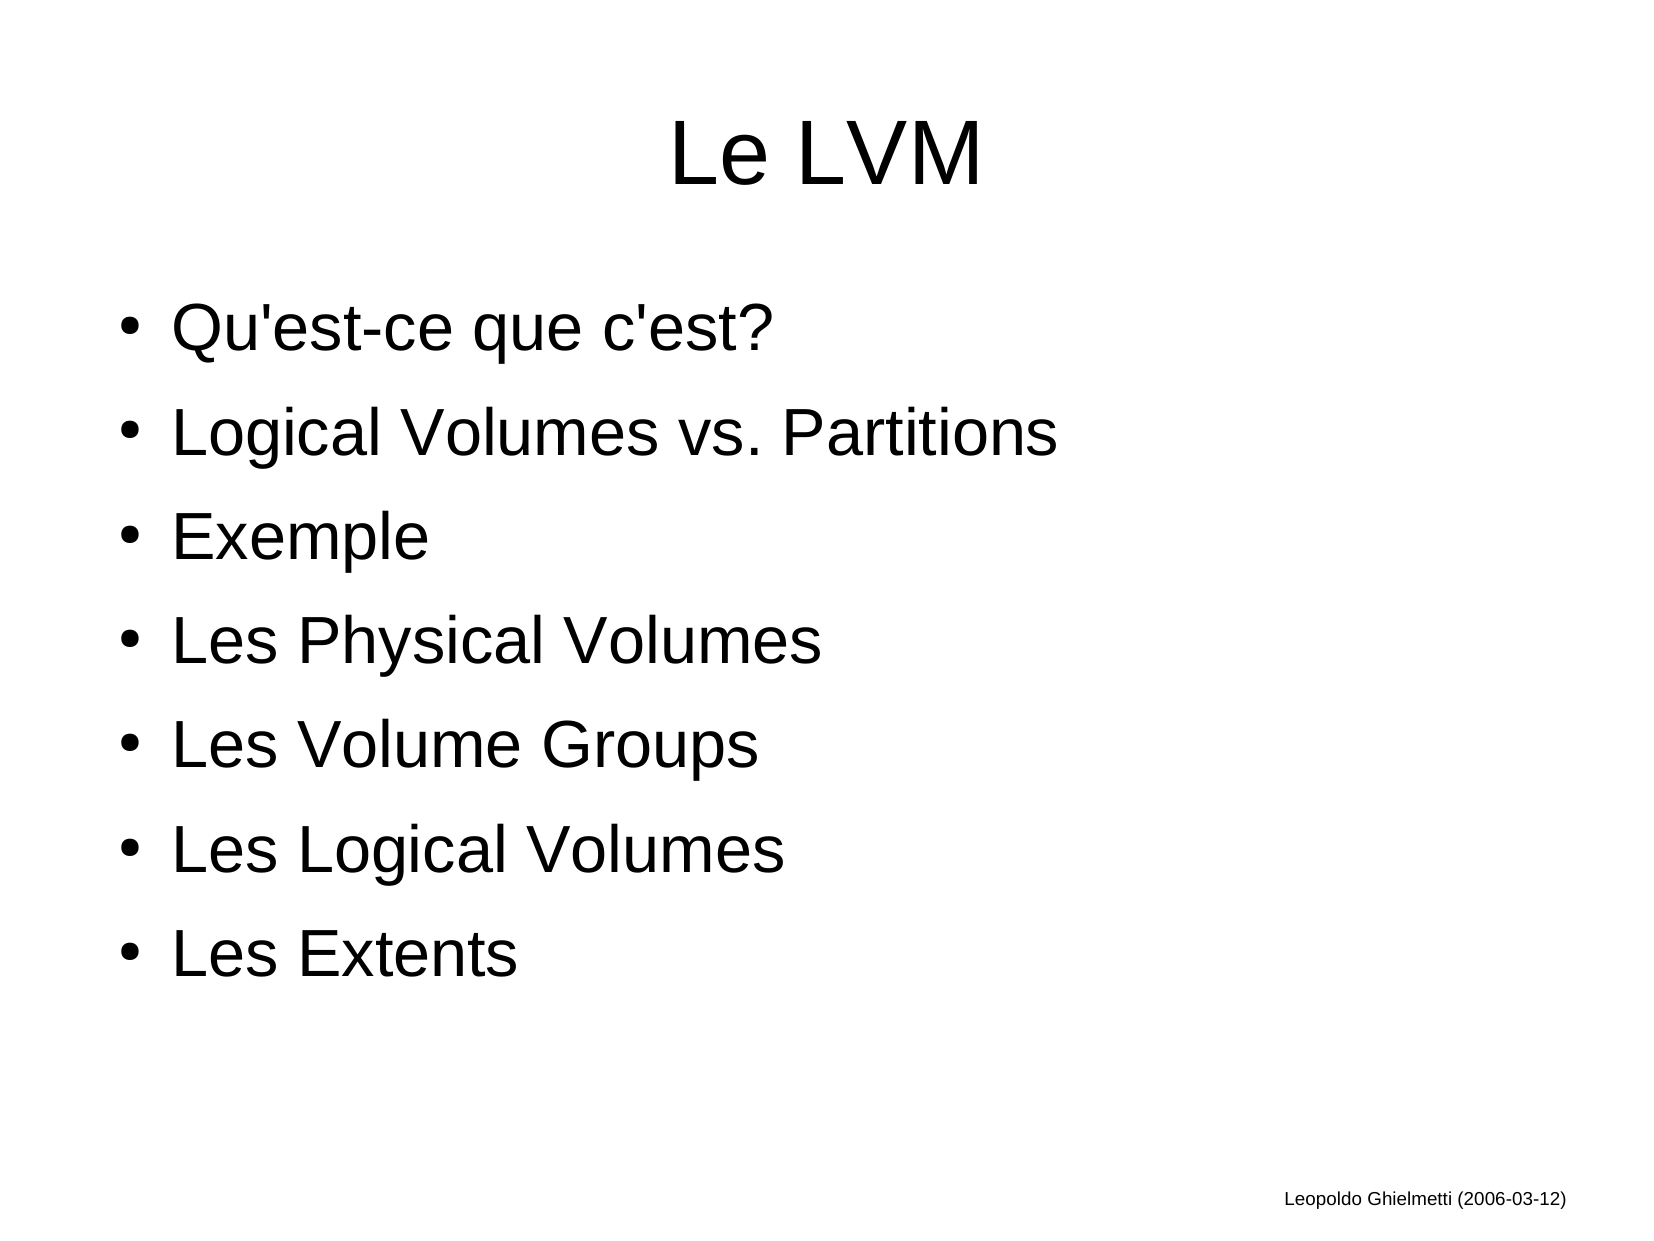

# Le LVM
Qu'est-ce que c'est?
Logical Volumes vs. Partitions
Exemple
Les Physical Volumes
Les Volume Groups
Les Logical Volumes
Les Extents
Leopoldo Ghielmetti (2006-03-12)